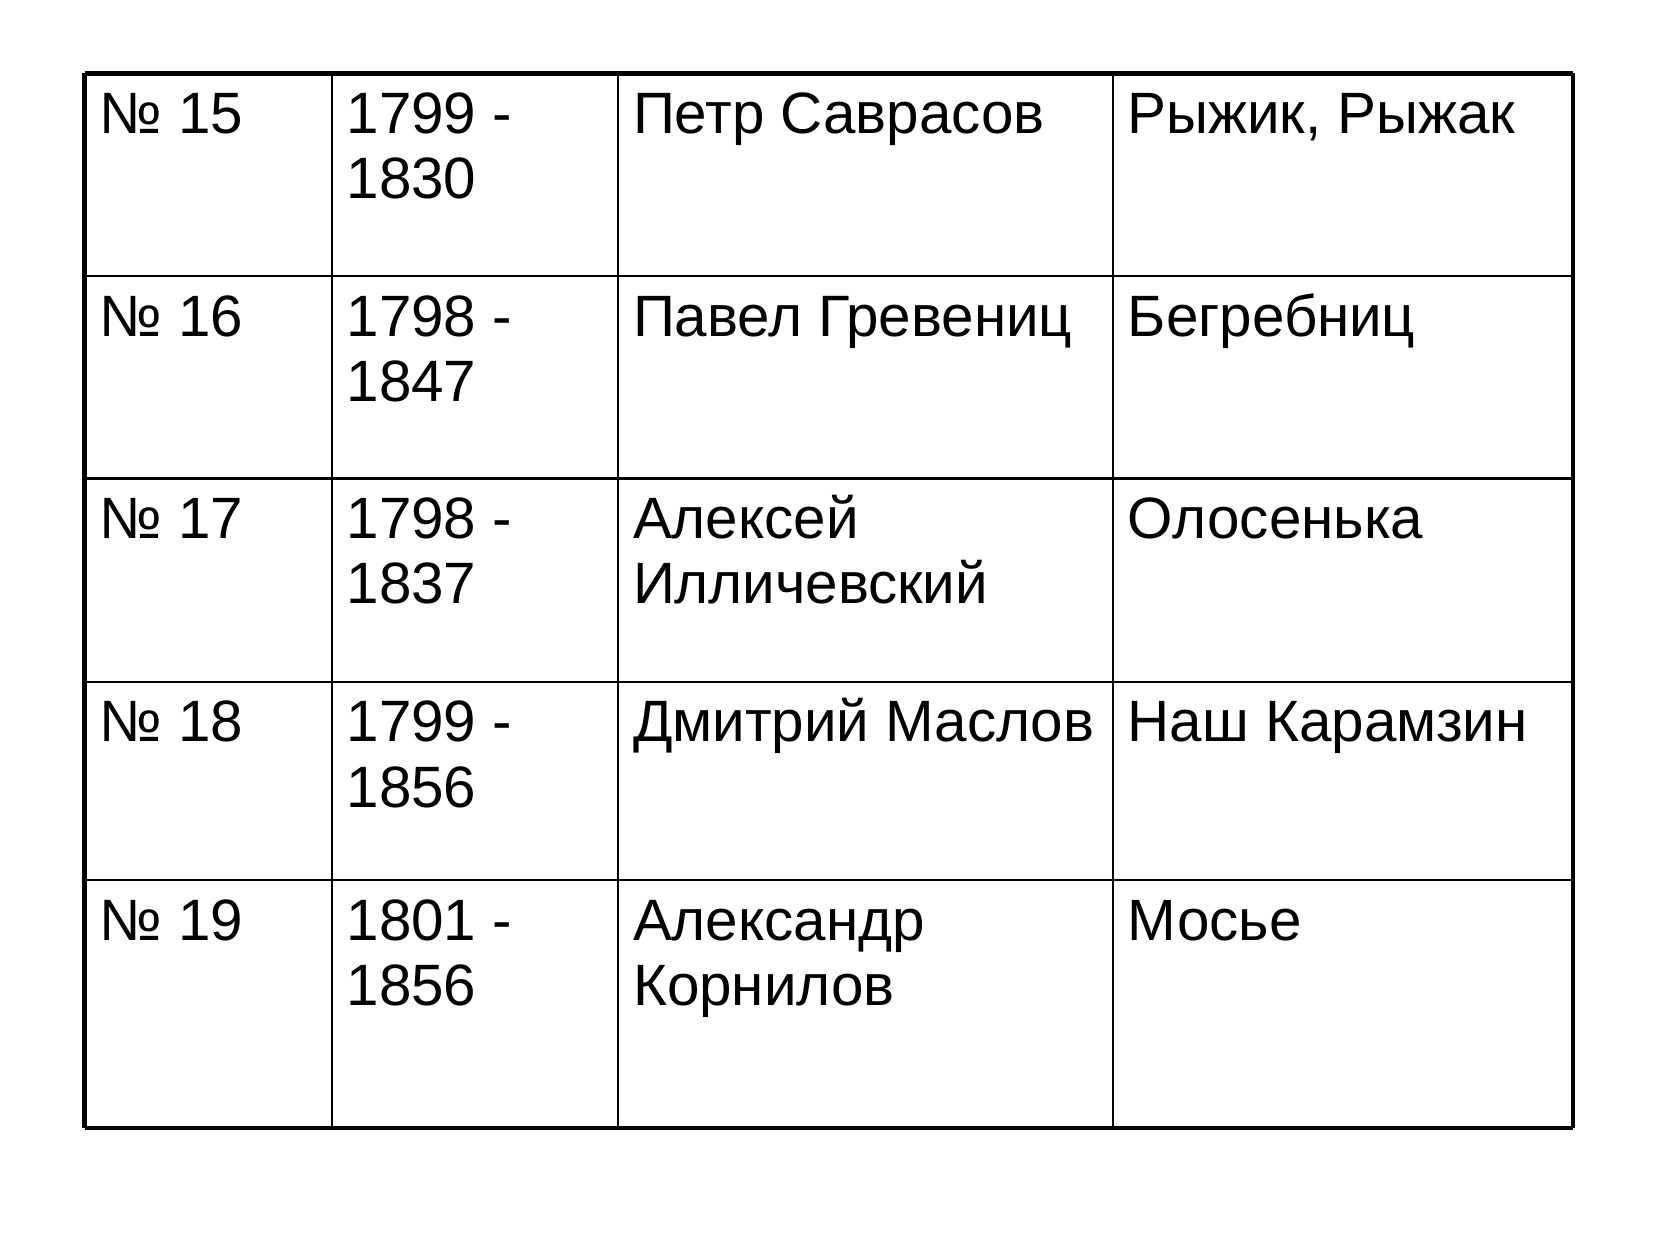

№ 15
1799 - 1830
Петр Саврасов
Рыжик, Рыжак
№ 16
1798 - 1847
Павел Гревениц
Бегребниц
№ 17
1798 - 1837
Алексей Илличевский
Олосенька
№ 18
1799 - 1856
Дмитрий Маслов
Наш Карамзин
№ 19
1801 - 1856
Александр Корнилов
Мосье